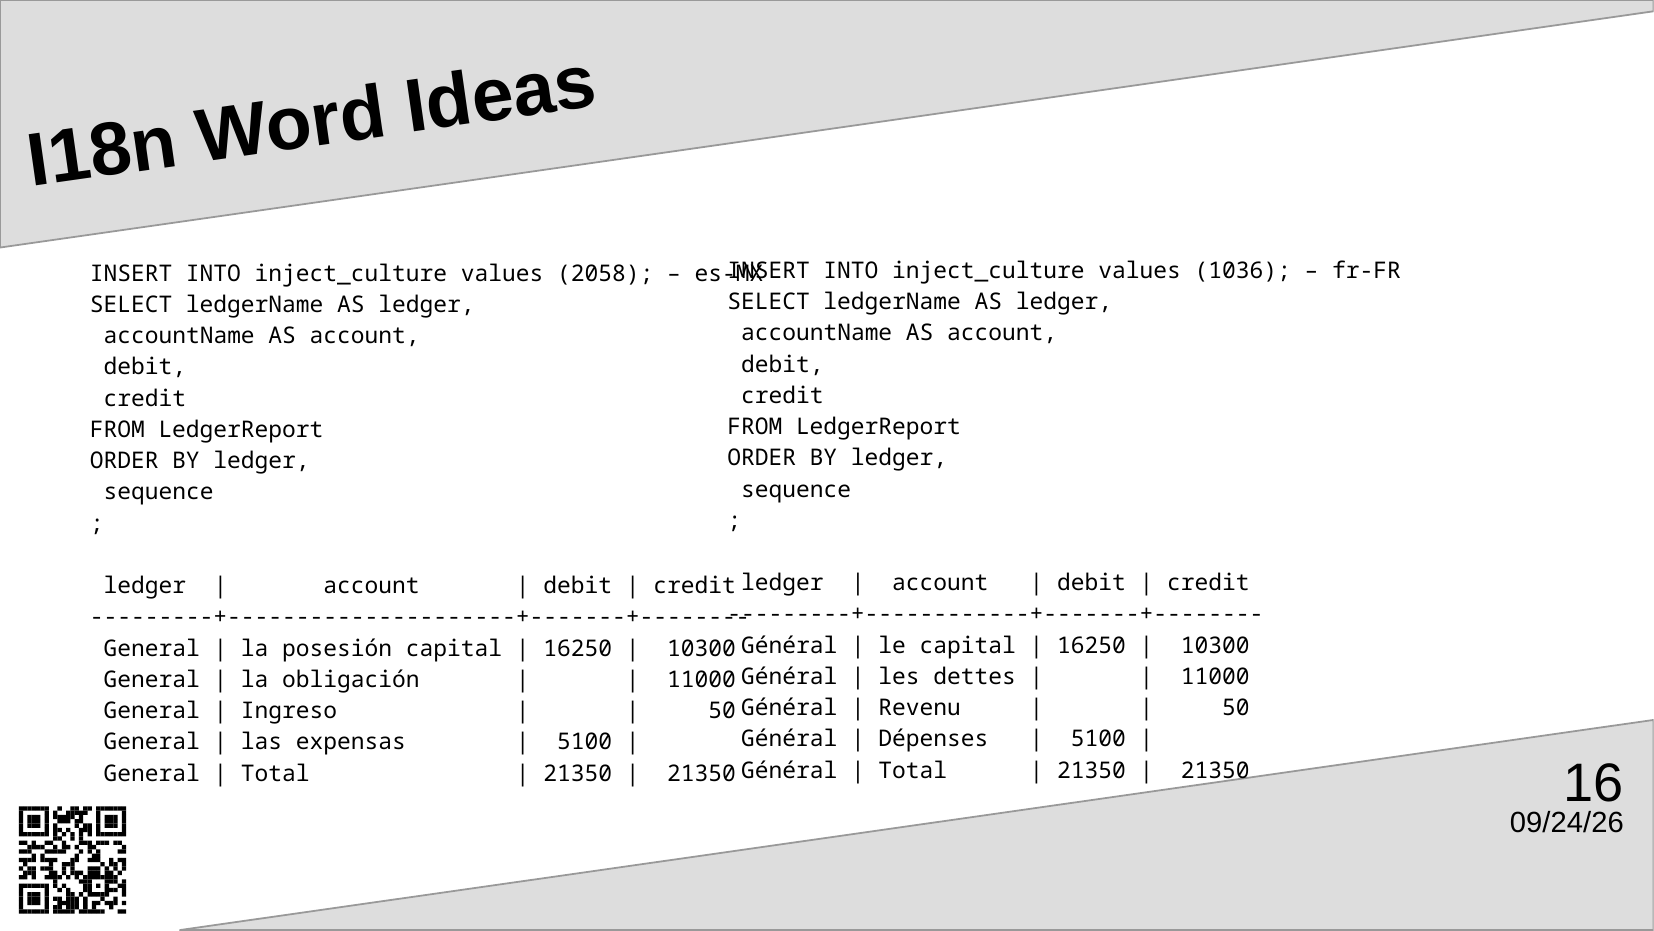

# I18n Word Ideas
INSERT INTO inject_culture values (1036); – fr-FR
SELECT ledgerName AS ledger,
 accountName AS account,
 debit,
 credit
FROM LedgerReport
ORDER BY ledger,
 sequence
;
 ledger | account | debit | credit
---------+------------+-------+--------
 Général | le capital | 16250 | 10300
 Général | les dettes | | 11000
 Général | Revenu | | 50
 Général | Dépenses | 5100 |
 Général | Total | 21350 | 21350
INSERT INTO inject_culture values (2058); – es-MX
SELECT ledgerName AS ledger,
 accountName AS account,
 debit,
 credit
FROM LedgerReport
ORDER BY ledger,
 sequence
;
 ledger | account | debit | credit
---------+---------------------+-------+--------
 General | la posesión capital | 16250 | 10300
 General | la obligación | | 11000
 General | Ingreso | | 50
 General | las expensas | 5100 |
 General | Total | 21350 | 21350
16